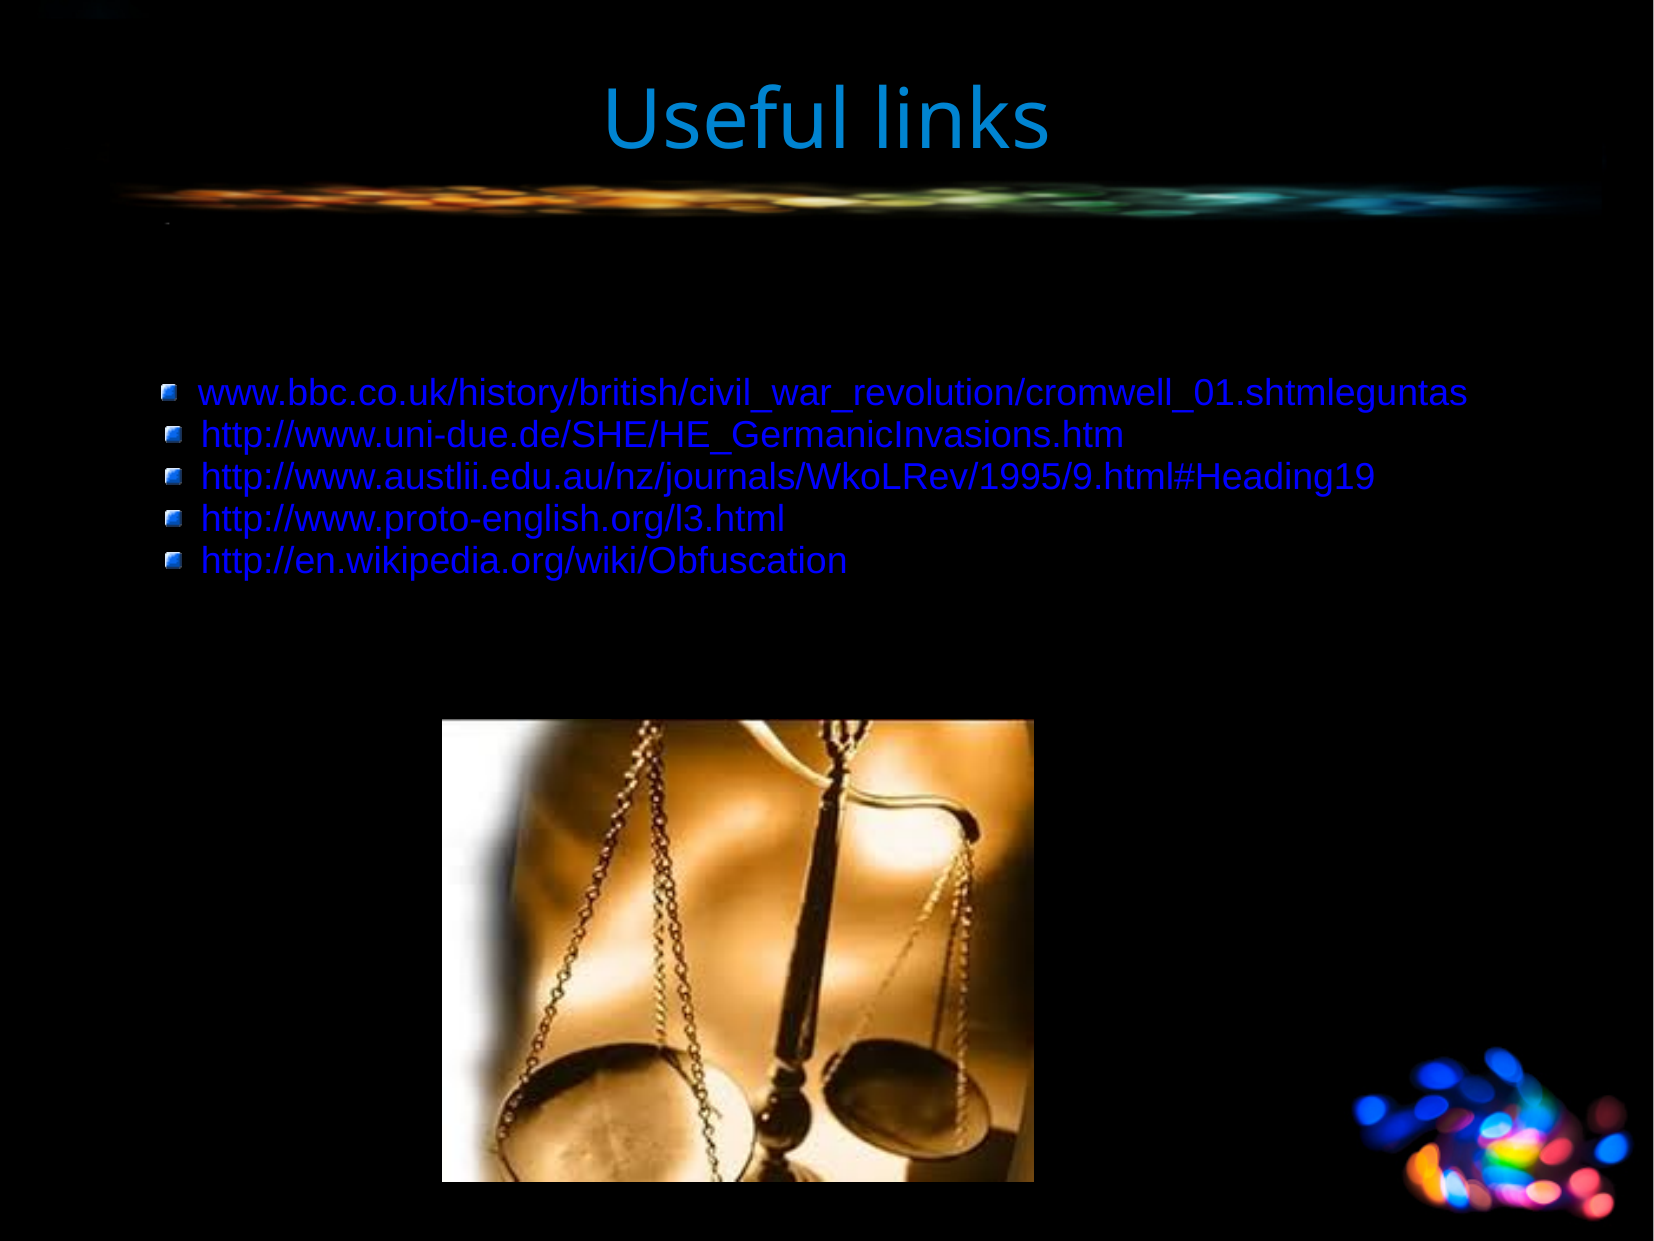

Useful links
# www.bbc.co.uk/history/british/civil_war_revolution/cromwell_01.shtmleguntas
http://www.uni-due.de/SHE/HE_GermanicInvasions.htm
http://www.austlii.edu.au/nz/journals/WkoLRev/1995/9.html#Heading19
http://www.proto-english.org/l3.html
http://en.wikipedia.org/wiki/Obfuscation